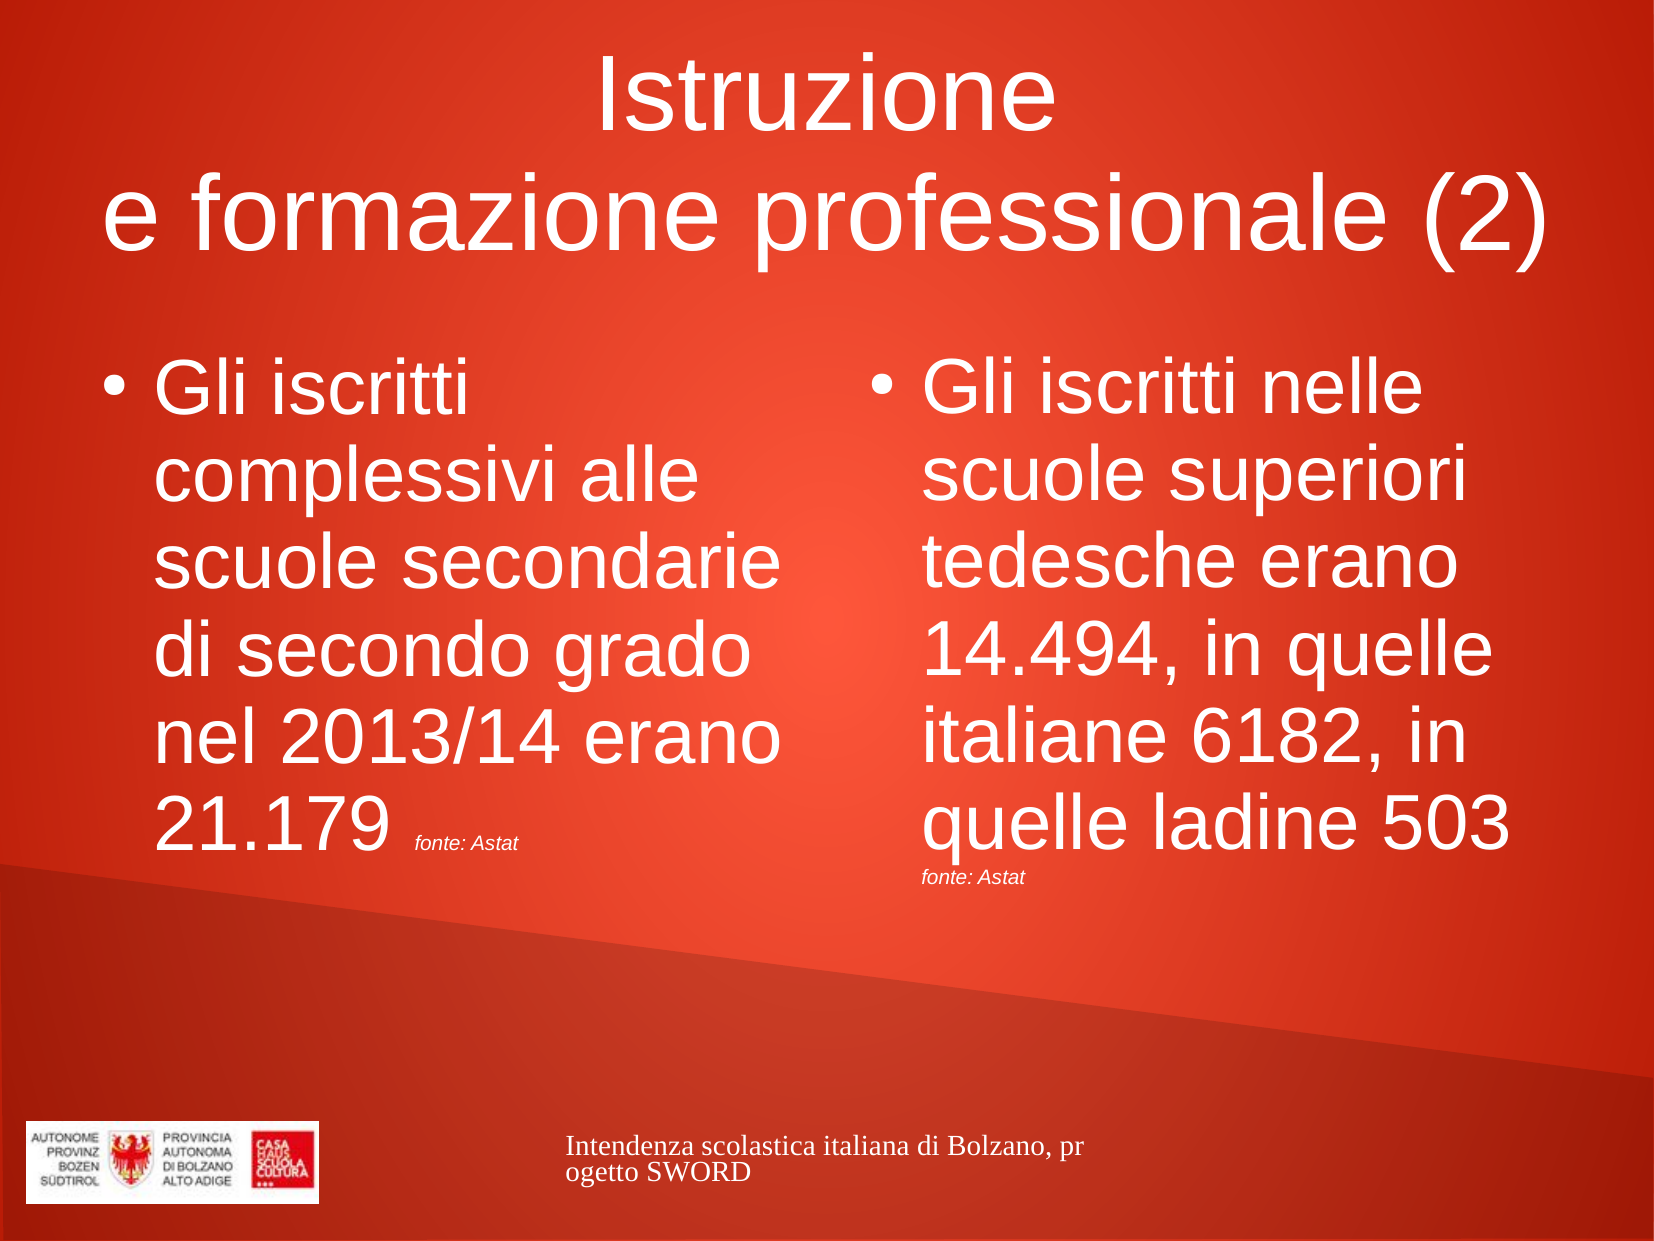

# Istruzione e formazione professionale (2)
Gli iscritti nelle scuole superiori tedesche erano 14.494, in quelle italiane 6182, in quelle ladine 503 fonte: Astat
Gli iscritti complessivi alle scuole secondarie di secondo grado nel 2013/14 erano 21.179 fonte: Astat
Intendenza scolastica italiana di Bolzano, progetto SWORD